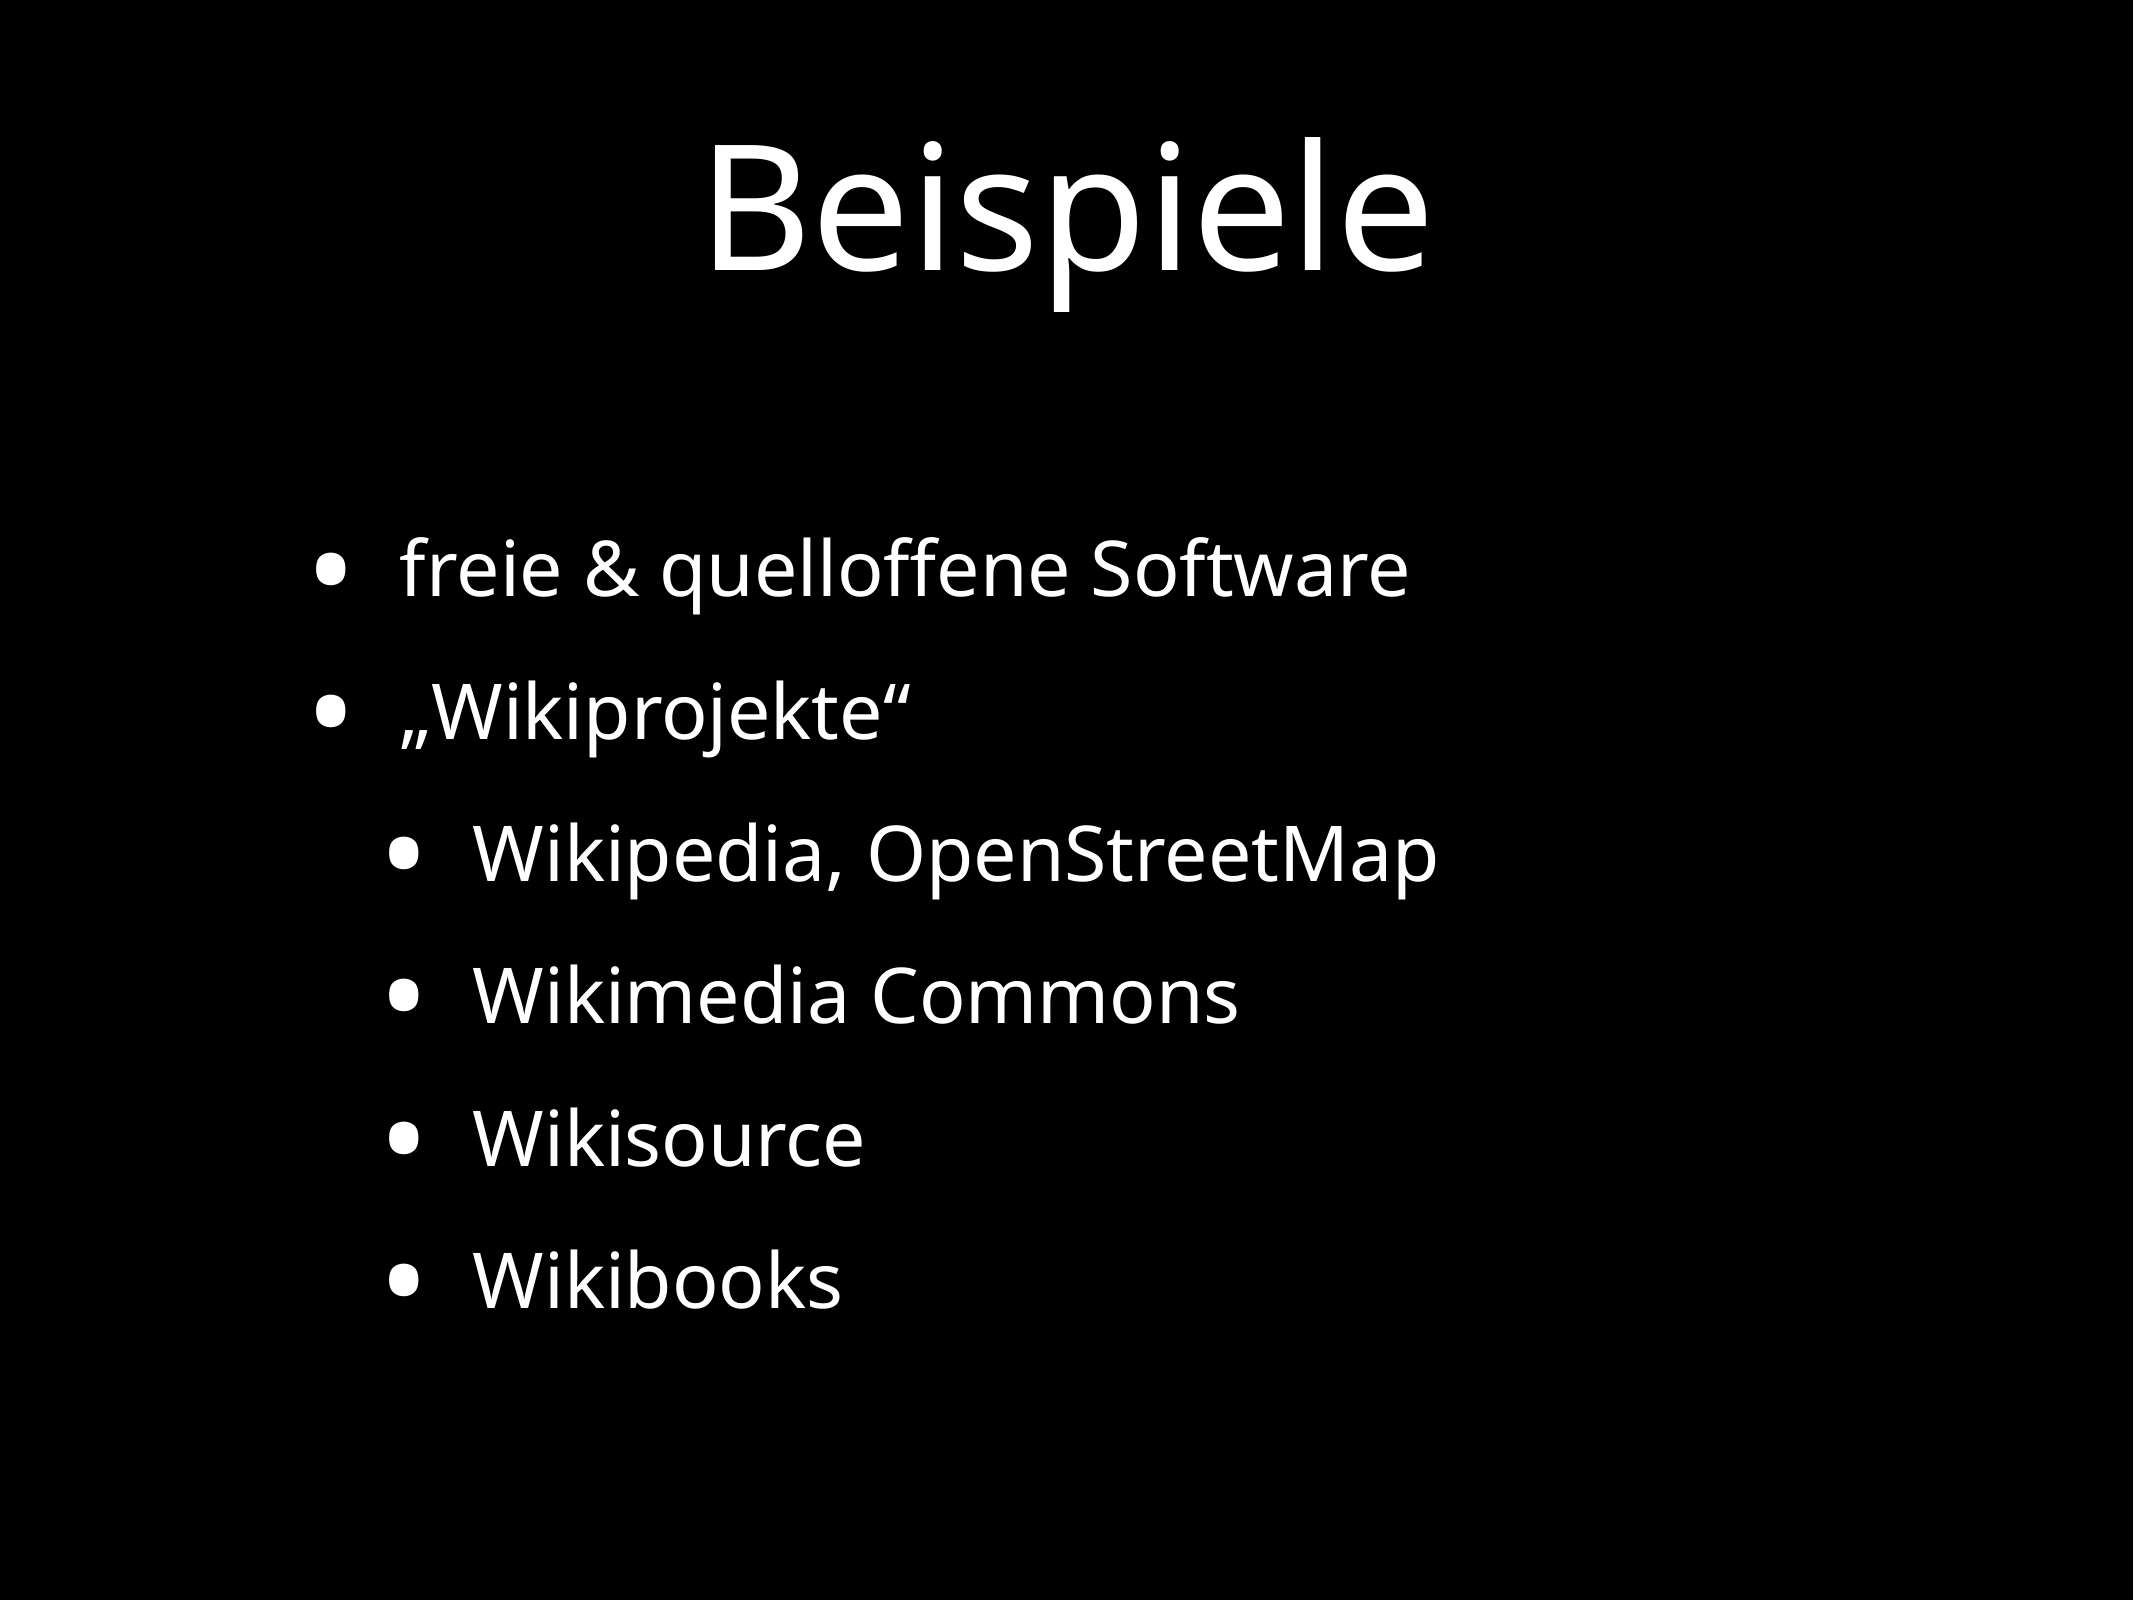

# Beispiele
freie & quelloffene Software
„Wikiprojekte“
Wikipedia, OpenStreetMap
Wikimedia Commons
Wikisource
Wikibooks